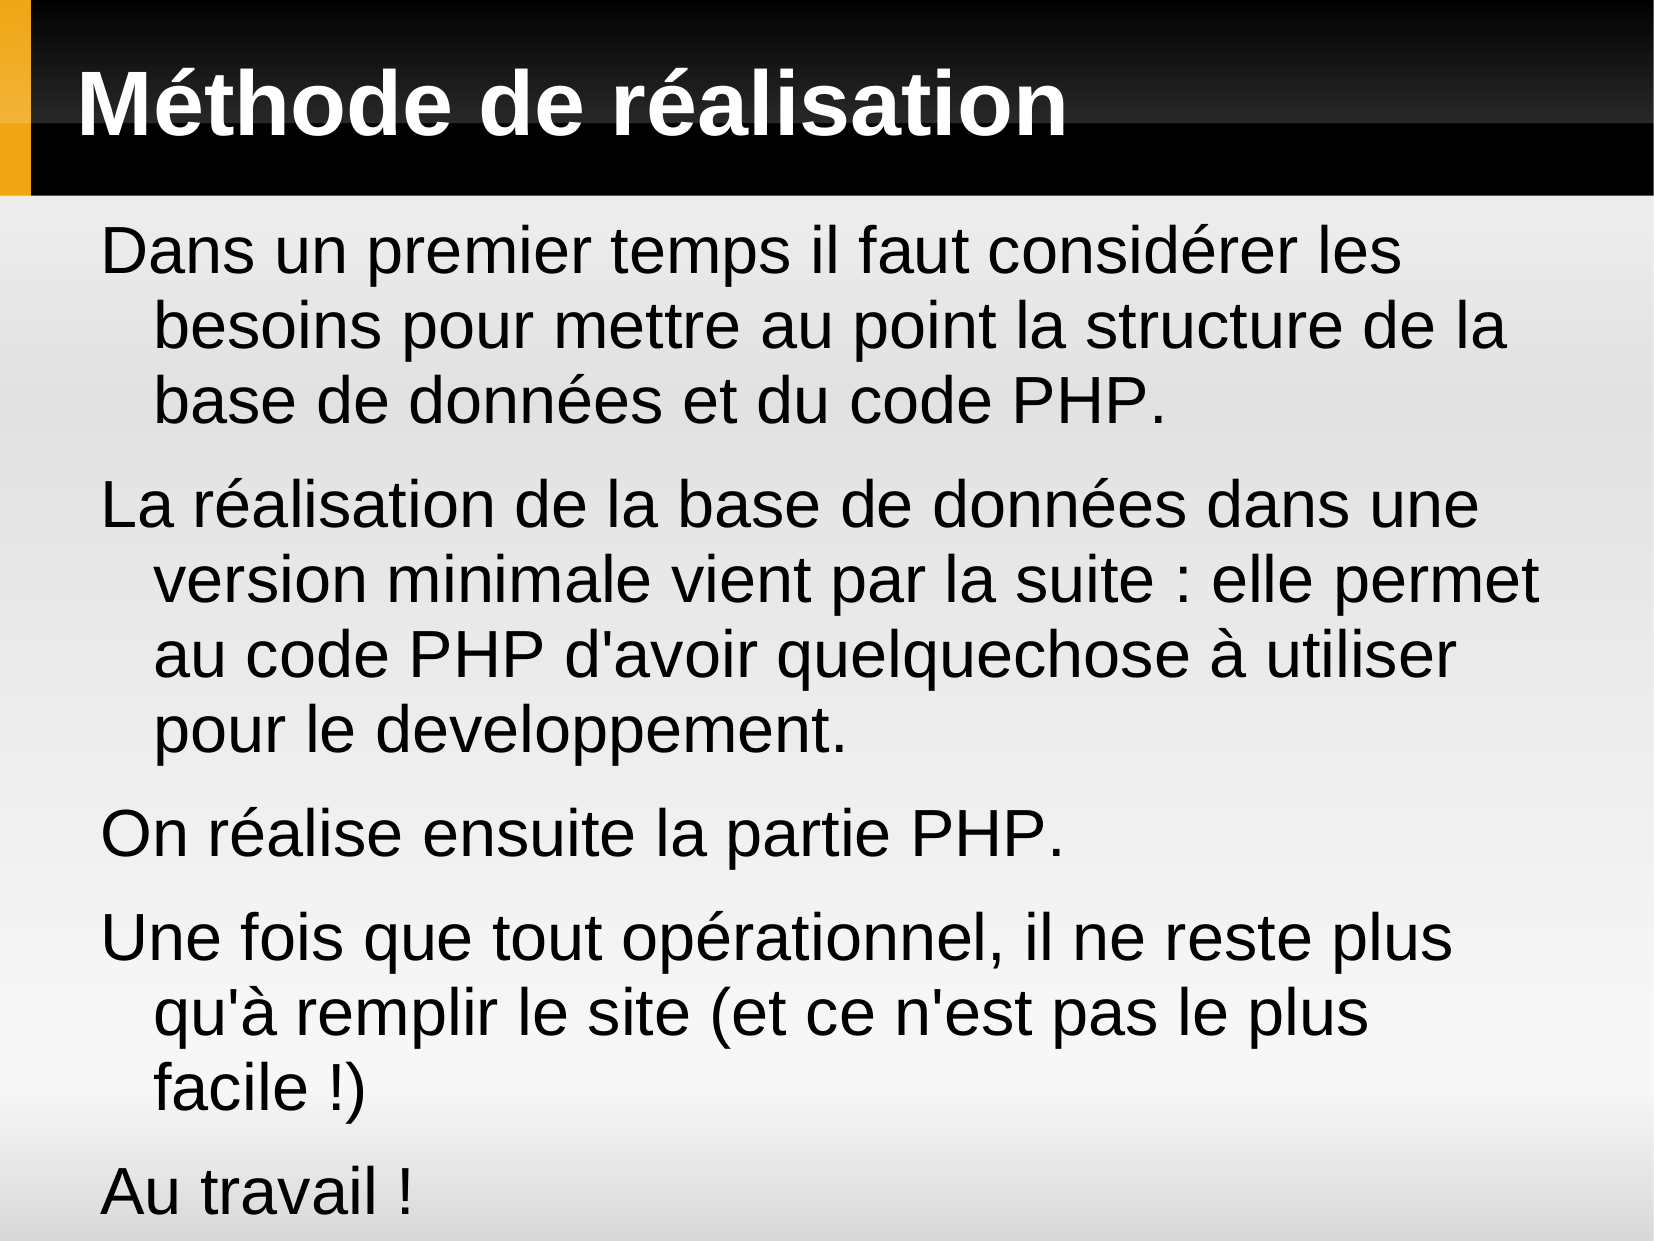

# Méthode de réalisation
Dans un premier temps il faut considérer les besoins pour mettre au point la structure de la base de données et du code PHP.
La réalisation de la base de données dans une version minimale vient par la suite : elle permet au code PHP d'avoir quelquechose à utiliser pour le developpement.
On réalise ensuite la partie PHP.
Une fois que tout opérationnel, il ne reste plus qu'à remplir le site (et ce n'est pas le plus facile !)
Au travail !